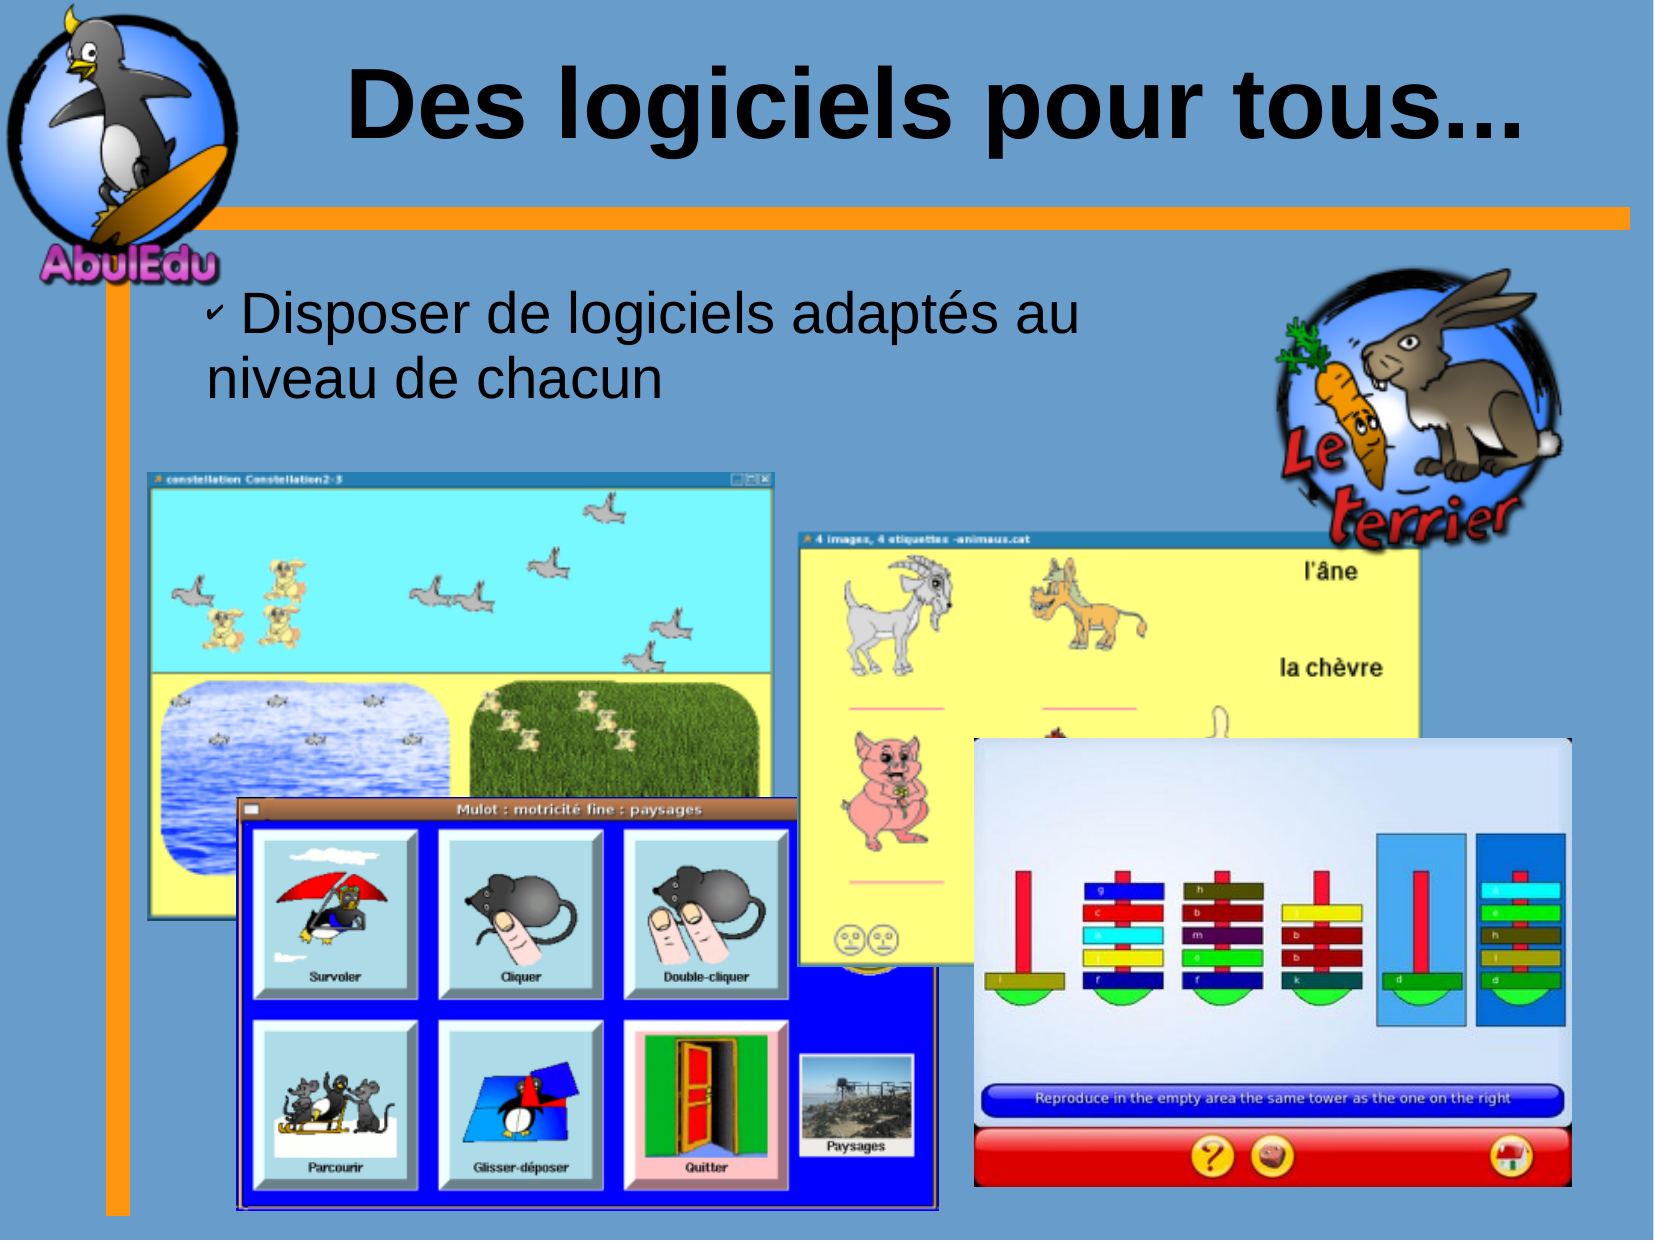

# Des logiciels pour tous...
 Disposer de logiciels adaptés au niveau de chacun